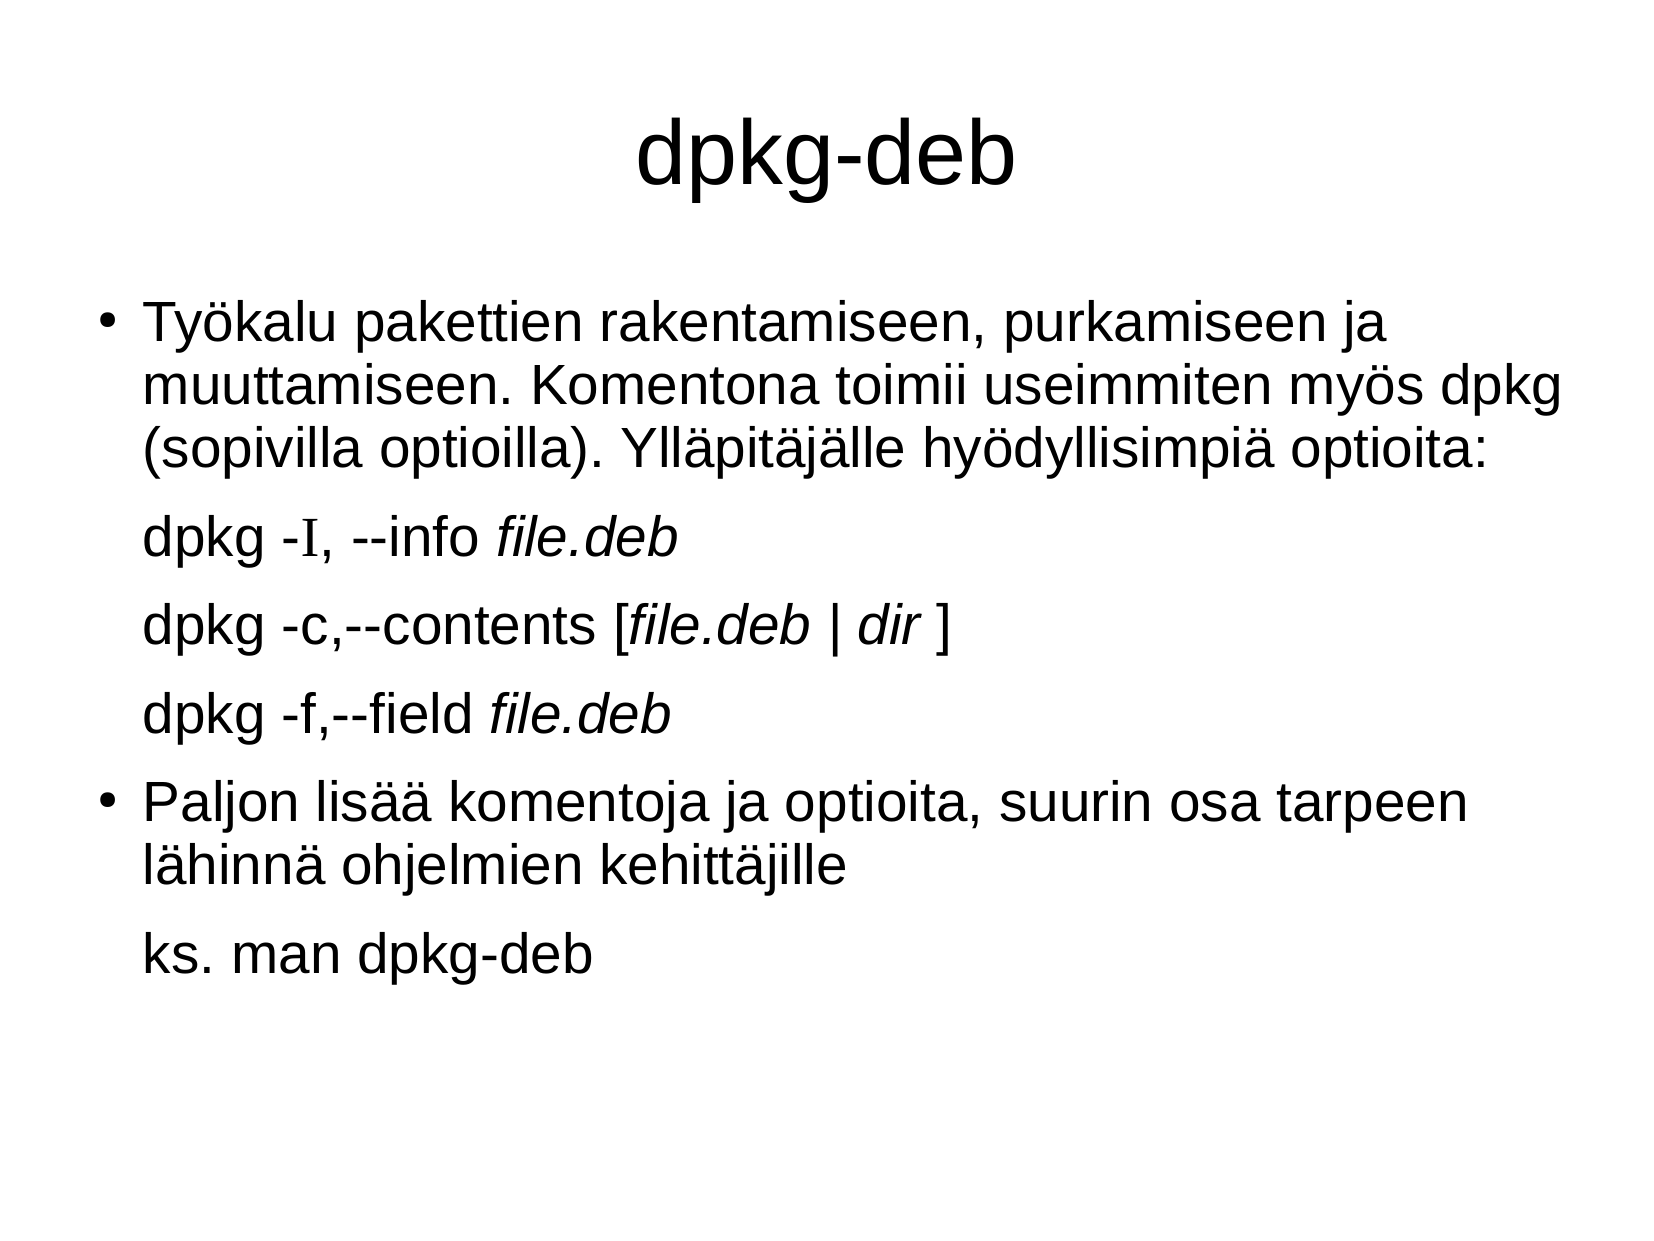

# dpkg-deb
Työkalu pakettien rakentamiseen, purkamiseen ja muuttamiseen. Komentona toimii useimmiten myös dpkg (sopivilla optioilla). Ylläpitäjälle hyödyllisimpiä optioita:
dpkg -I, --info file.deb
dpkg -c,--contents [file.deb | dir ]
dpkg -f,--field file.deb
Paljon lisää komentoja ja optioita, suurin osa tarpeen lähinnä ohjelmien kehittäjille
ks. man dpkg-deb